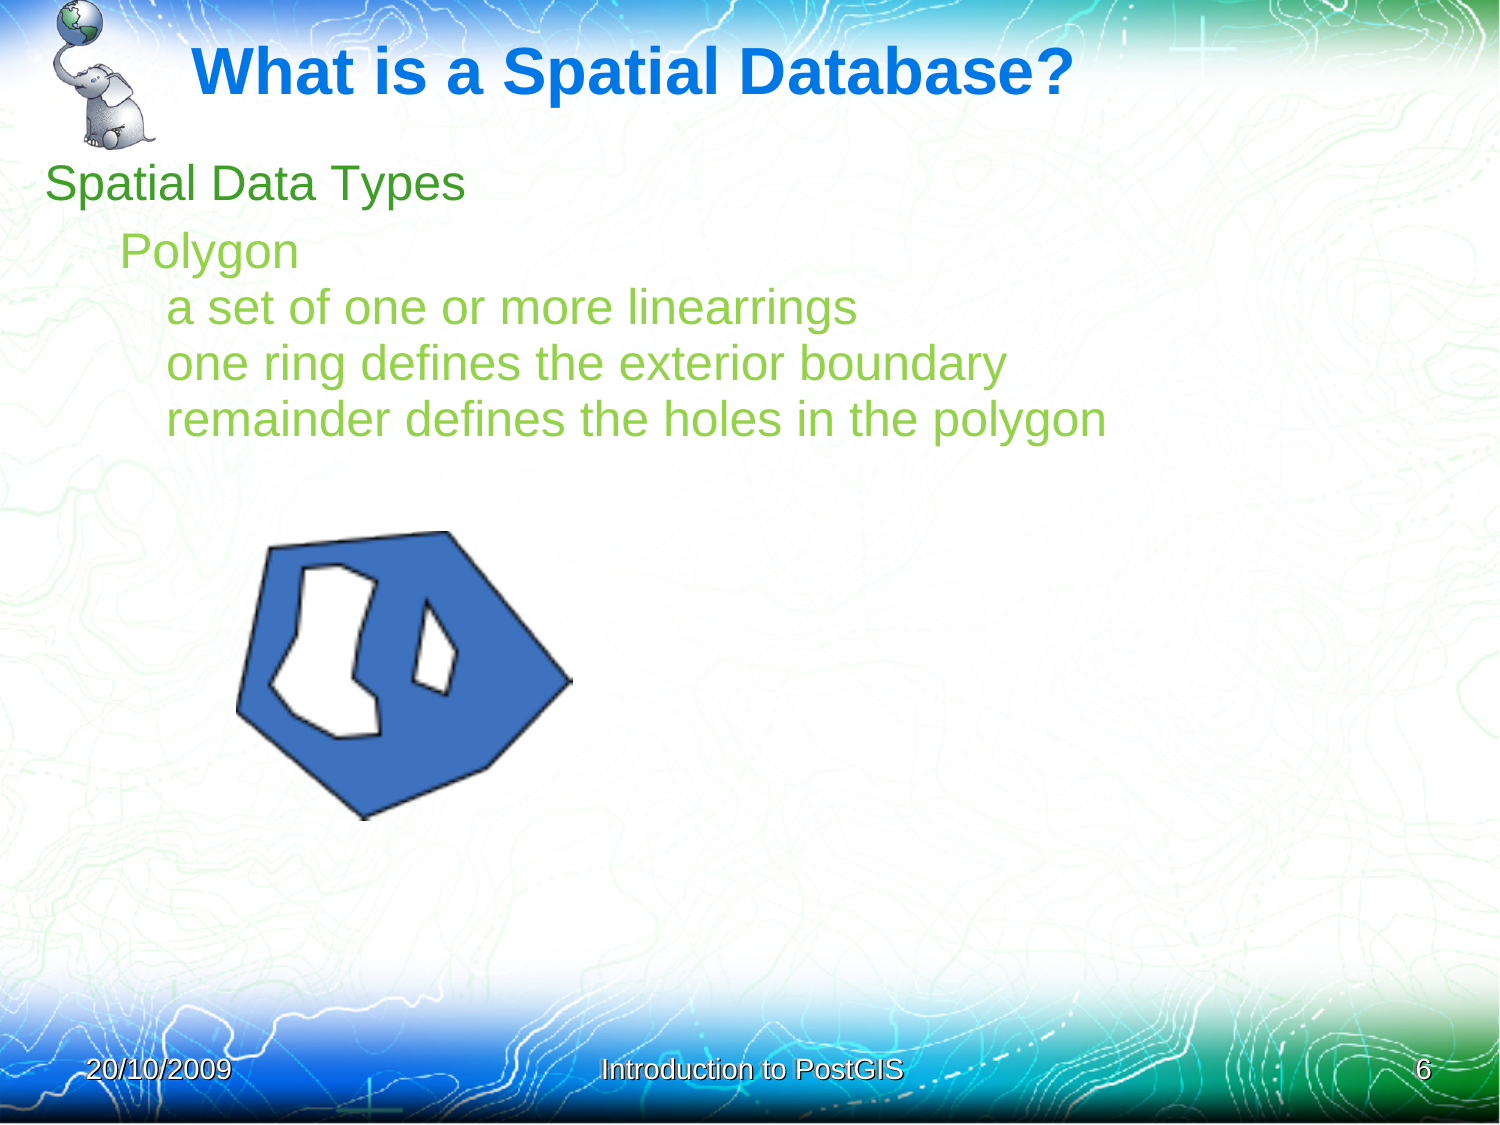

# What is a Spatial Database?
Spatial Data Types
Polygon
a set of one or more linearrings
one ring defines the exterior boundary
remainder defines the holes in the polygon
20/10/2009
Introduction to PostGIS
6